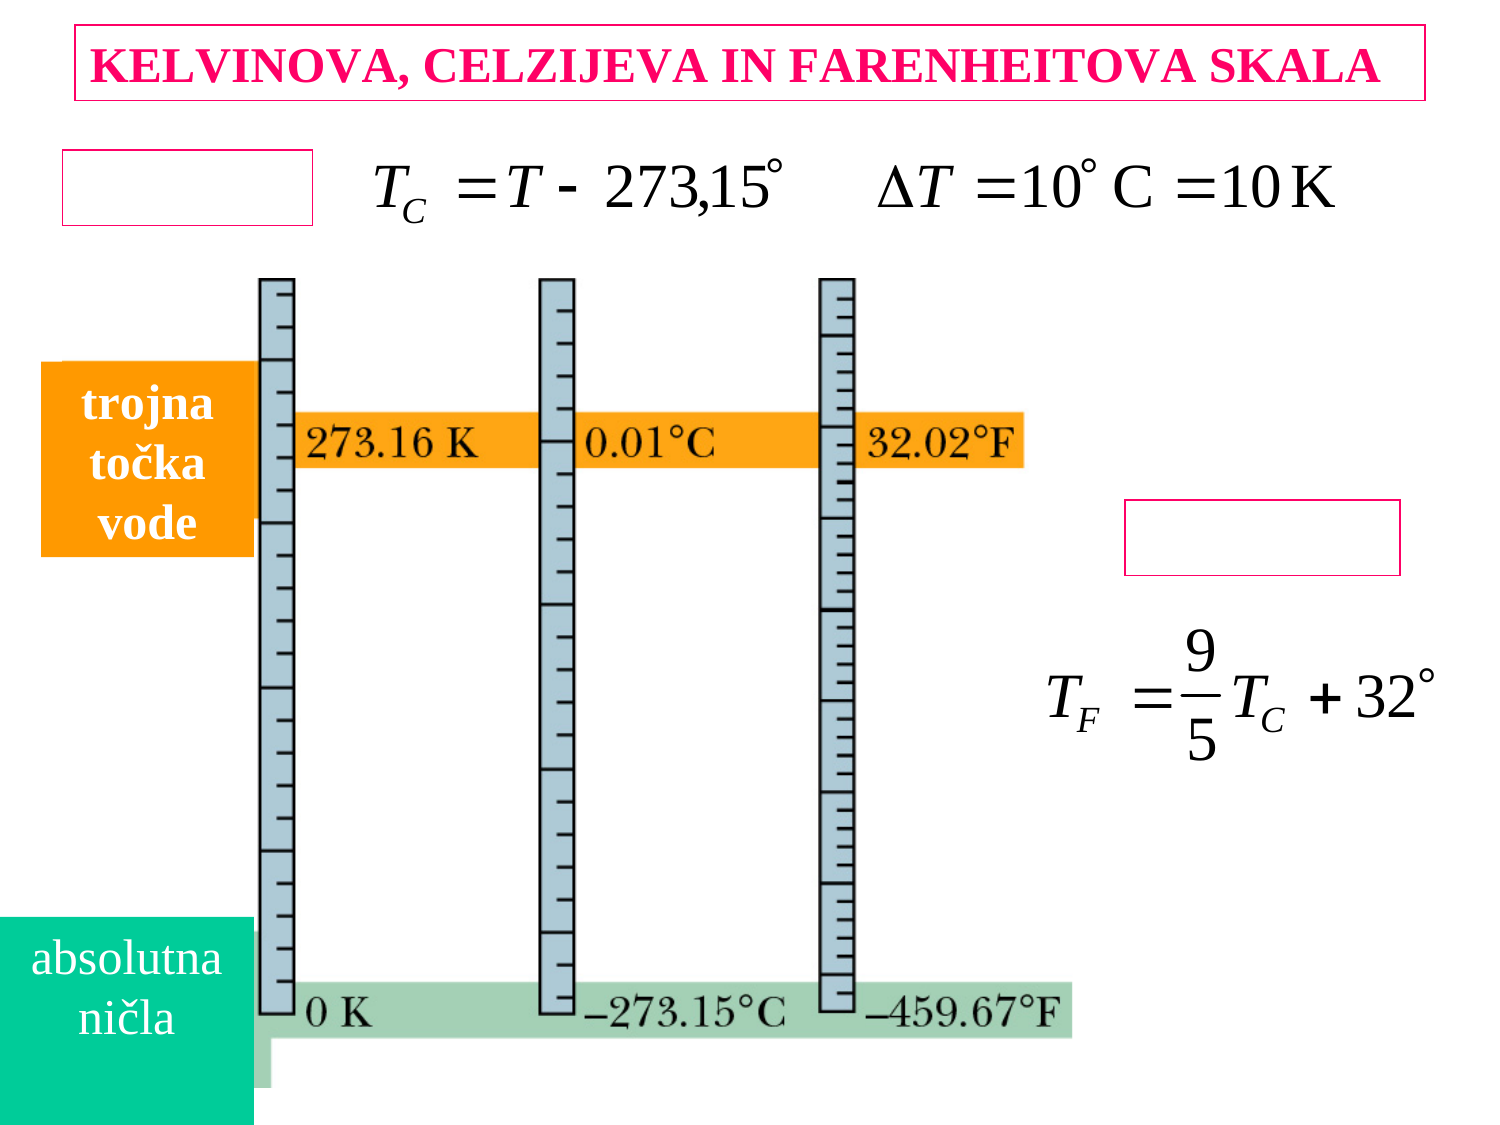

KELVINOVA, CELZIJEVA IN FARENHEITOVA SKALA
1°C = 1 K
trojna točka vode
absolutna ničla
5°C = 9 F°